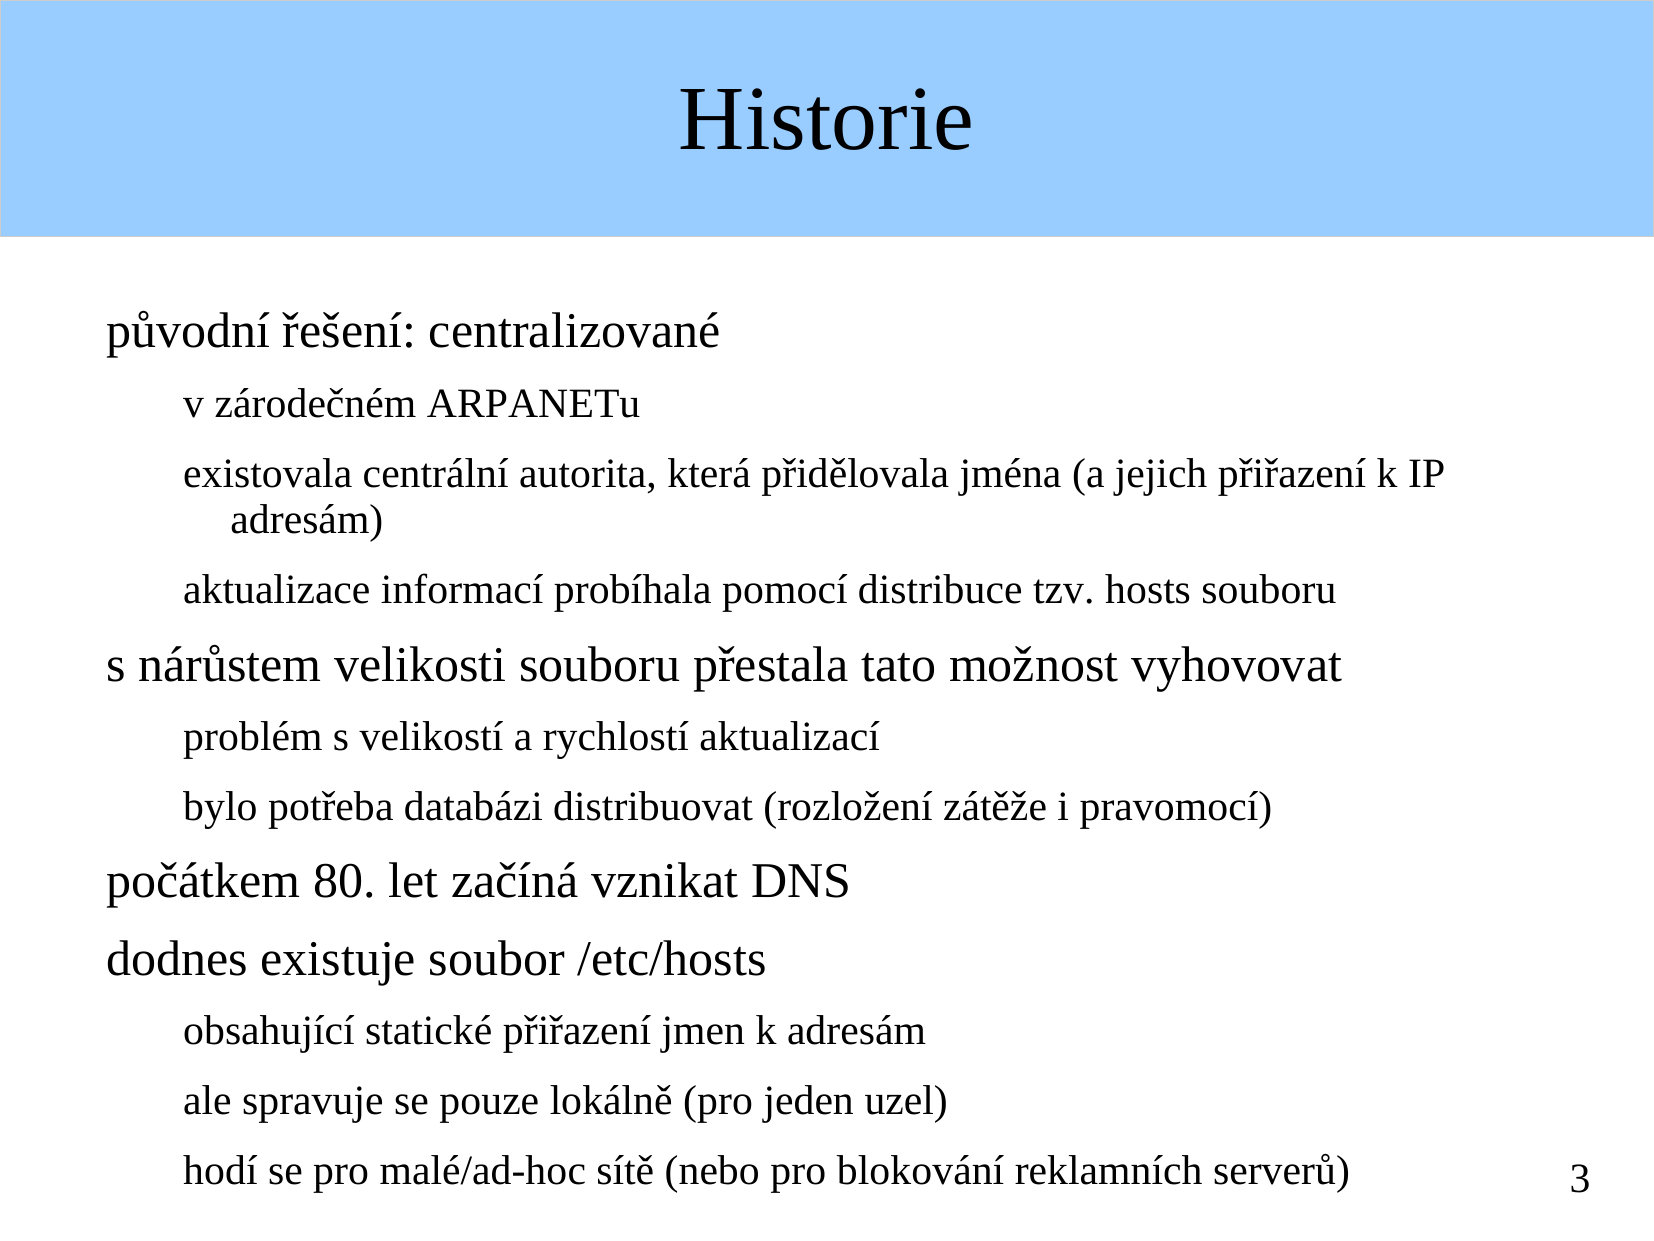

# Historie
původní řešení: centralizované
v zárodečném ARPANETu
existovala centrální autorita, která přidělovala jména (a jejich přiřazení k IP adresám)
aktualizace informací probíhala pomocí distribuce tzv. hosts souboru
s nárůstem velikosti souboru přestala tato možnost vyhovovat
problém s velikostí a rychlostí aktualizací
bylo potřeba databázi distribuovat (rozložení zátěže i pravomocí)
počátkem 80. let začíná vznikat DNS
dodnes existuje soubor /etc/hosts
obsahující statické přiřazení jmen k adresám
ale spravuje se pouze lokálně (pro jeden uzel)
hodí se pro malé/ad-hoc sítě (nebo pro blokování reklamních serverů)